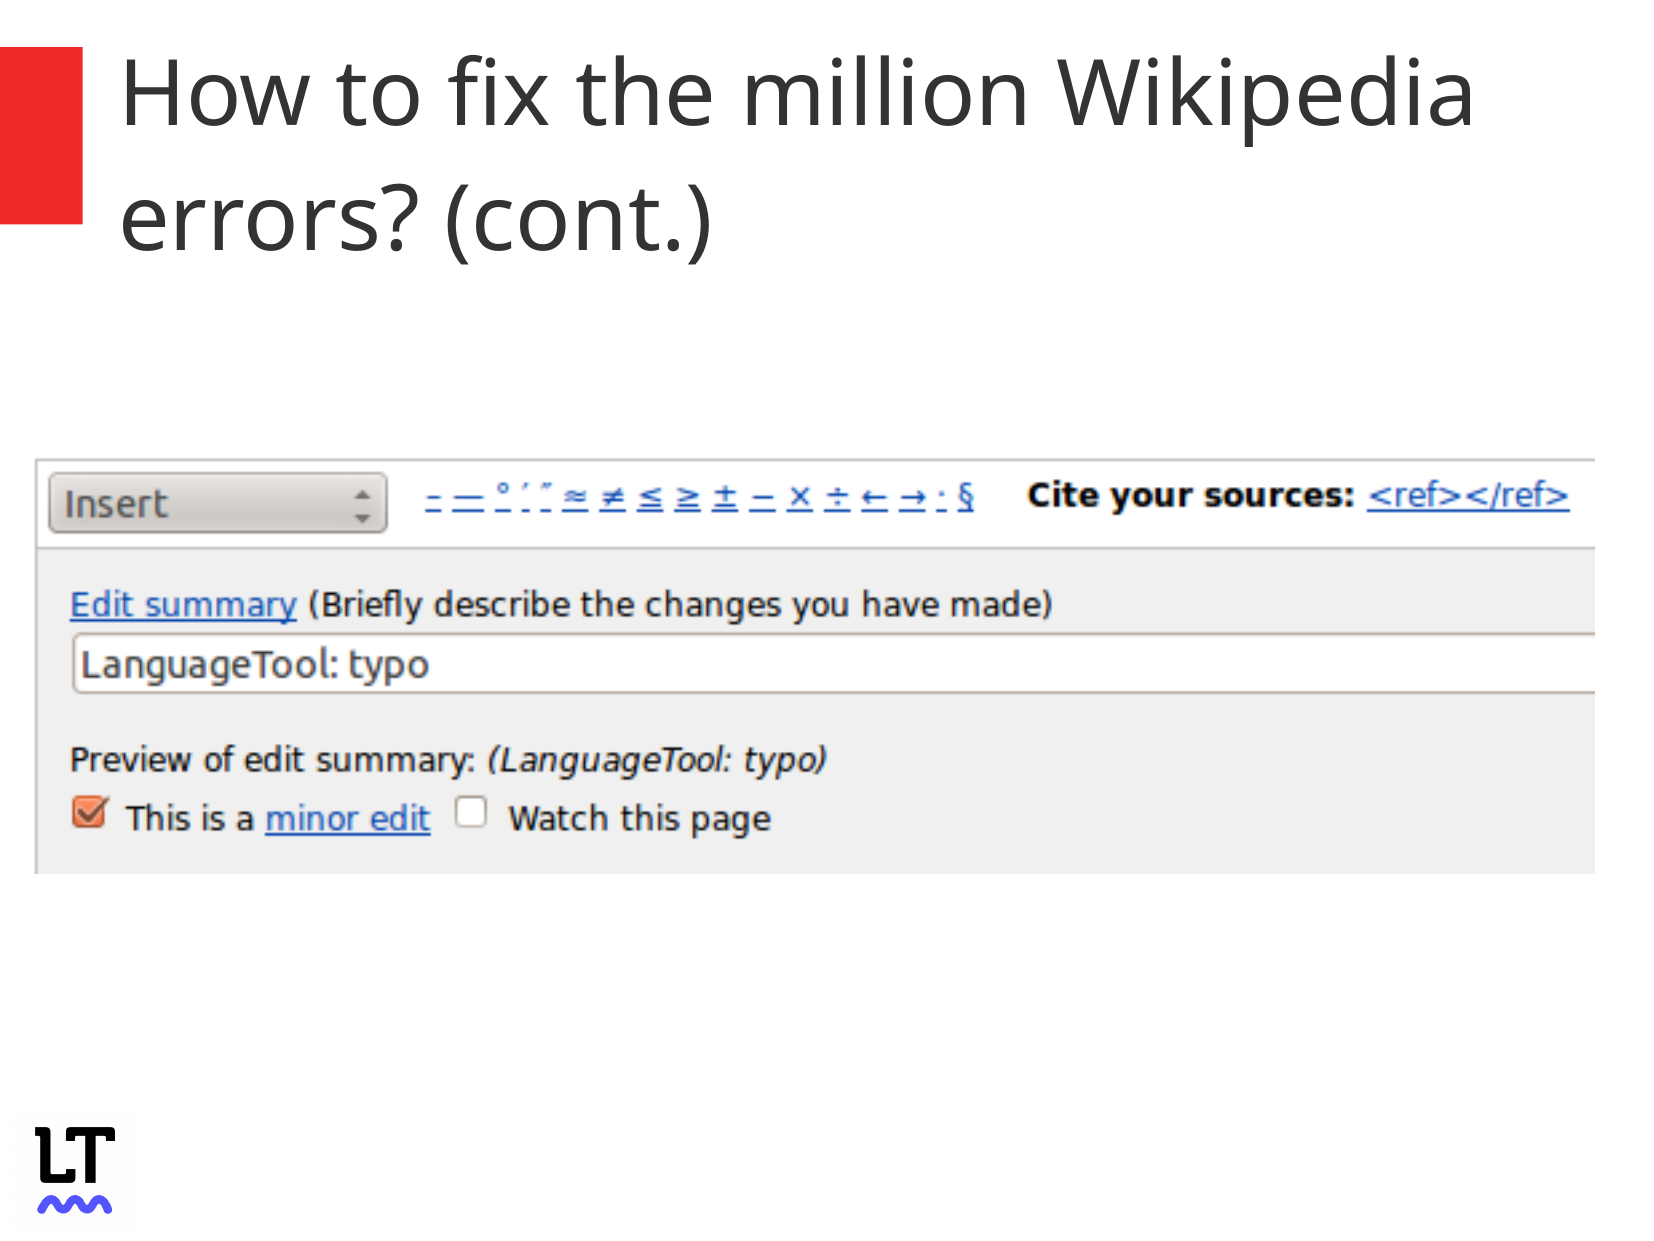

# How to fix the million Wikipedia errors? (cont.)